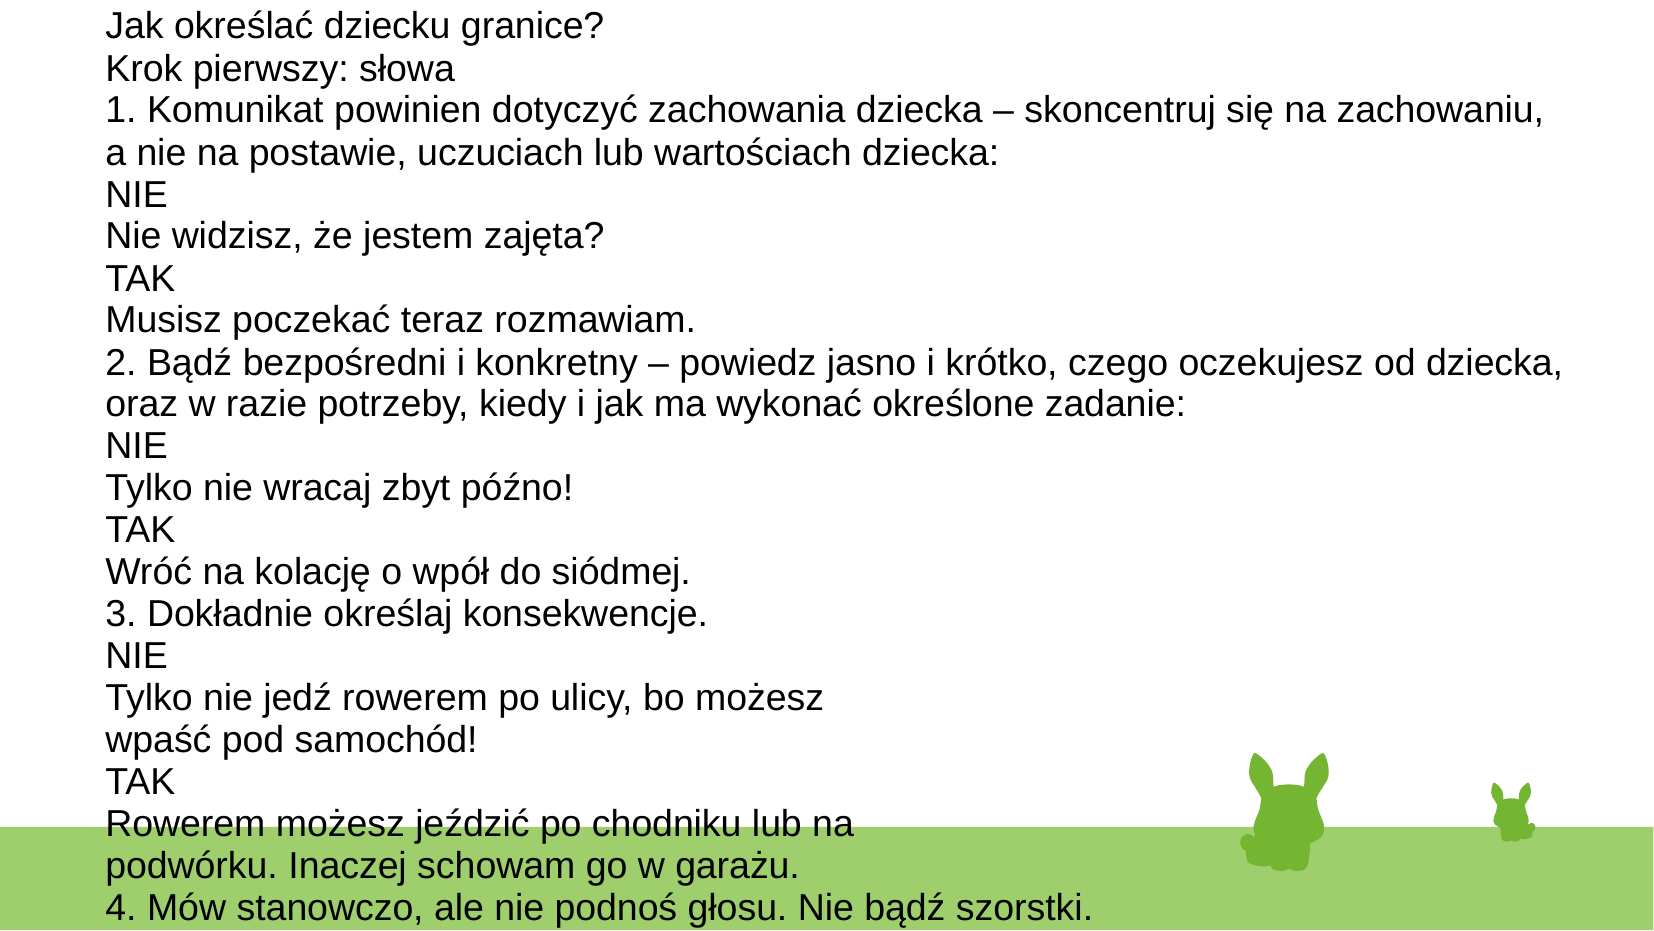

Jak określać dziecku granice?
Krok pierwszy: słowa
1. Komunikat powinien dotyczyć zachowania dziecka – skoncentruj się na zachowaniu,
a nie na postawie, uczuciach lub wartościach dziecka:
NIE
Nie widzisz, że jestem zajęta?
TAK
Musisz poczekać teraz rozmawiam.
2. Bądź bezpośredni i konkretny – powiedz jasno i krótko, czego oczekujesz od dziecka,
oraz w razie potrzeby, kiedy i jak ma wykonać określone zadanie:
NIE
Tylko nie wracaj zbyt późno!
TAK
Wróć na kolację o wpół do siódmej.
3. Dokładnie określaj konsekwencje.
NIE
Tylko nie jedź rowerem po ulicy, bo możesz
wpaść pod samochód!
TAK
Rowerem możesz jeździć po chodniku lub na
podwórku. Inaczej schowam go w garażu.
4. Mów stanowczo, ale nie podnoś głosu. Nie bądź szorstki.